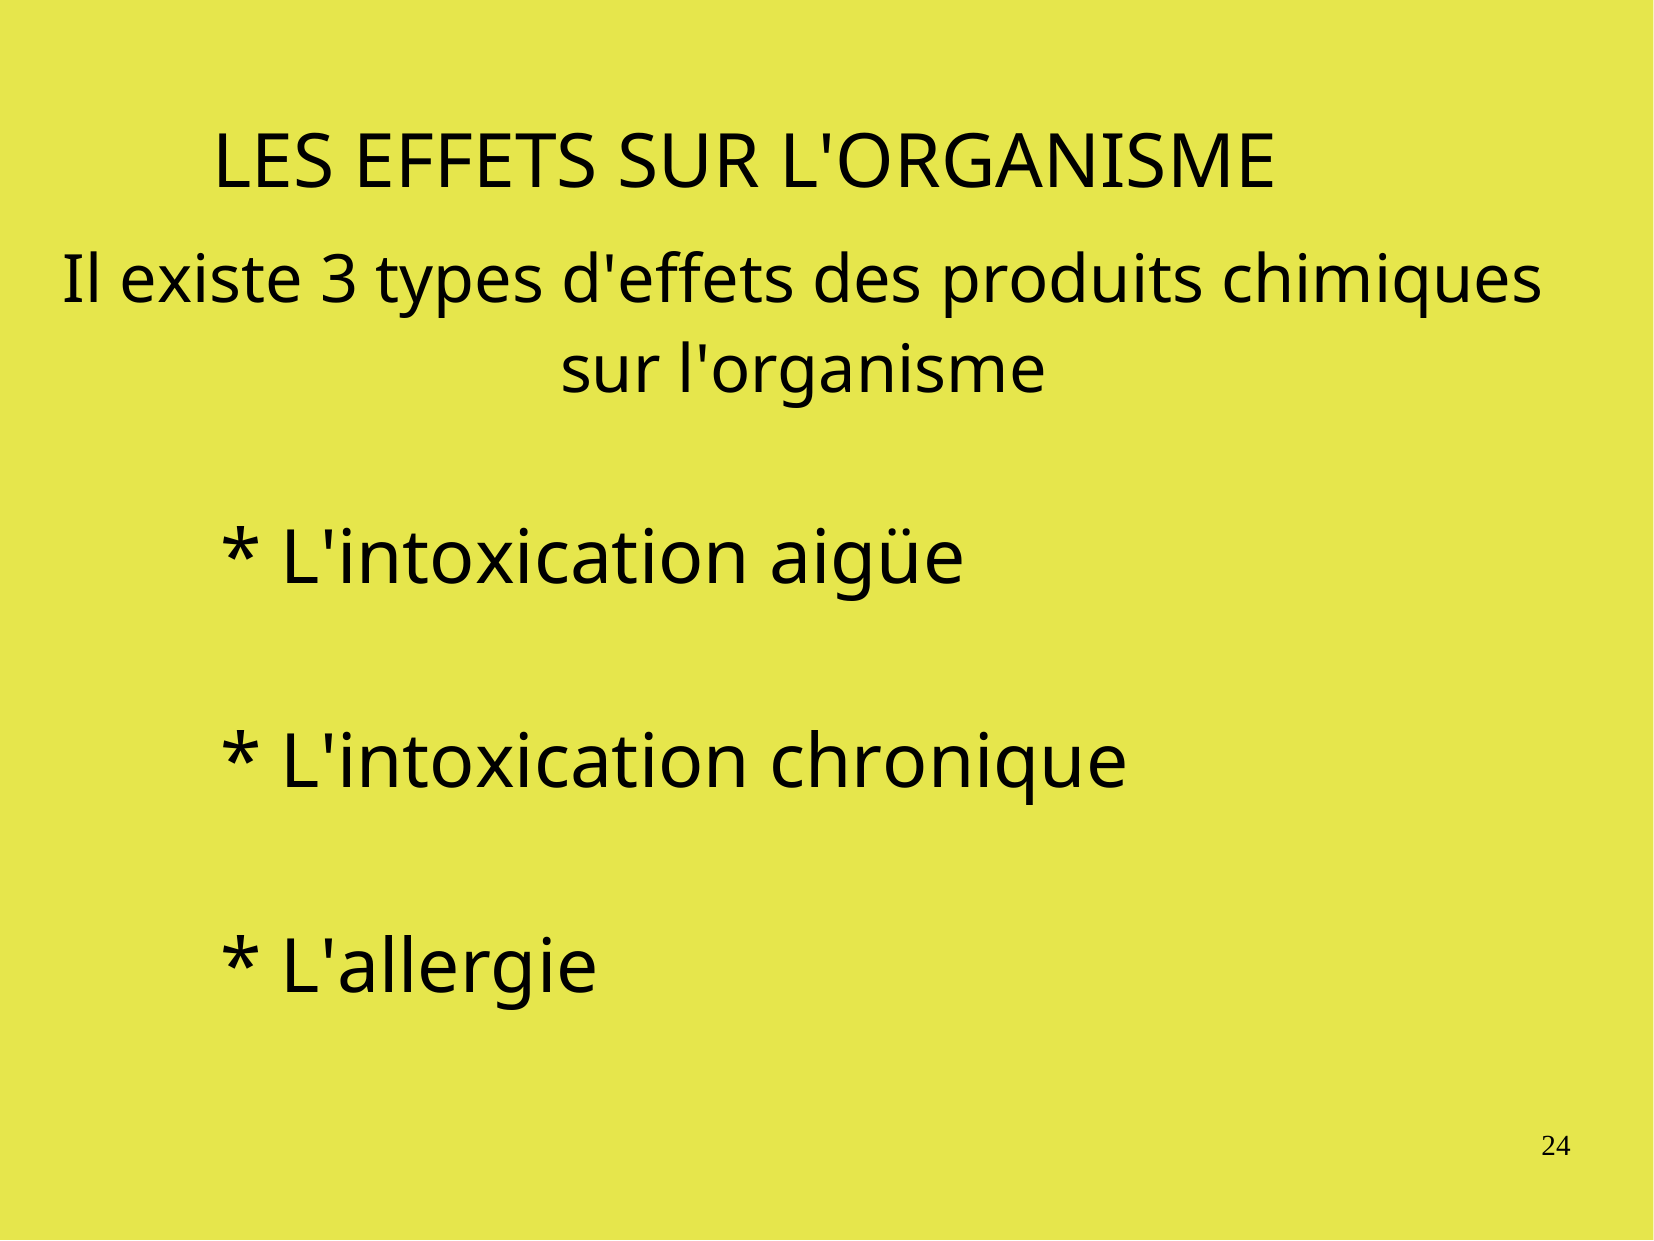

LES EFFETS SUR L'ORGANISME
Il existe 3 types d'effets des produits chimiques sur l'organisme
* L'intoxication aigüe
* L'intoxication chronique
* L'allergie
24